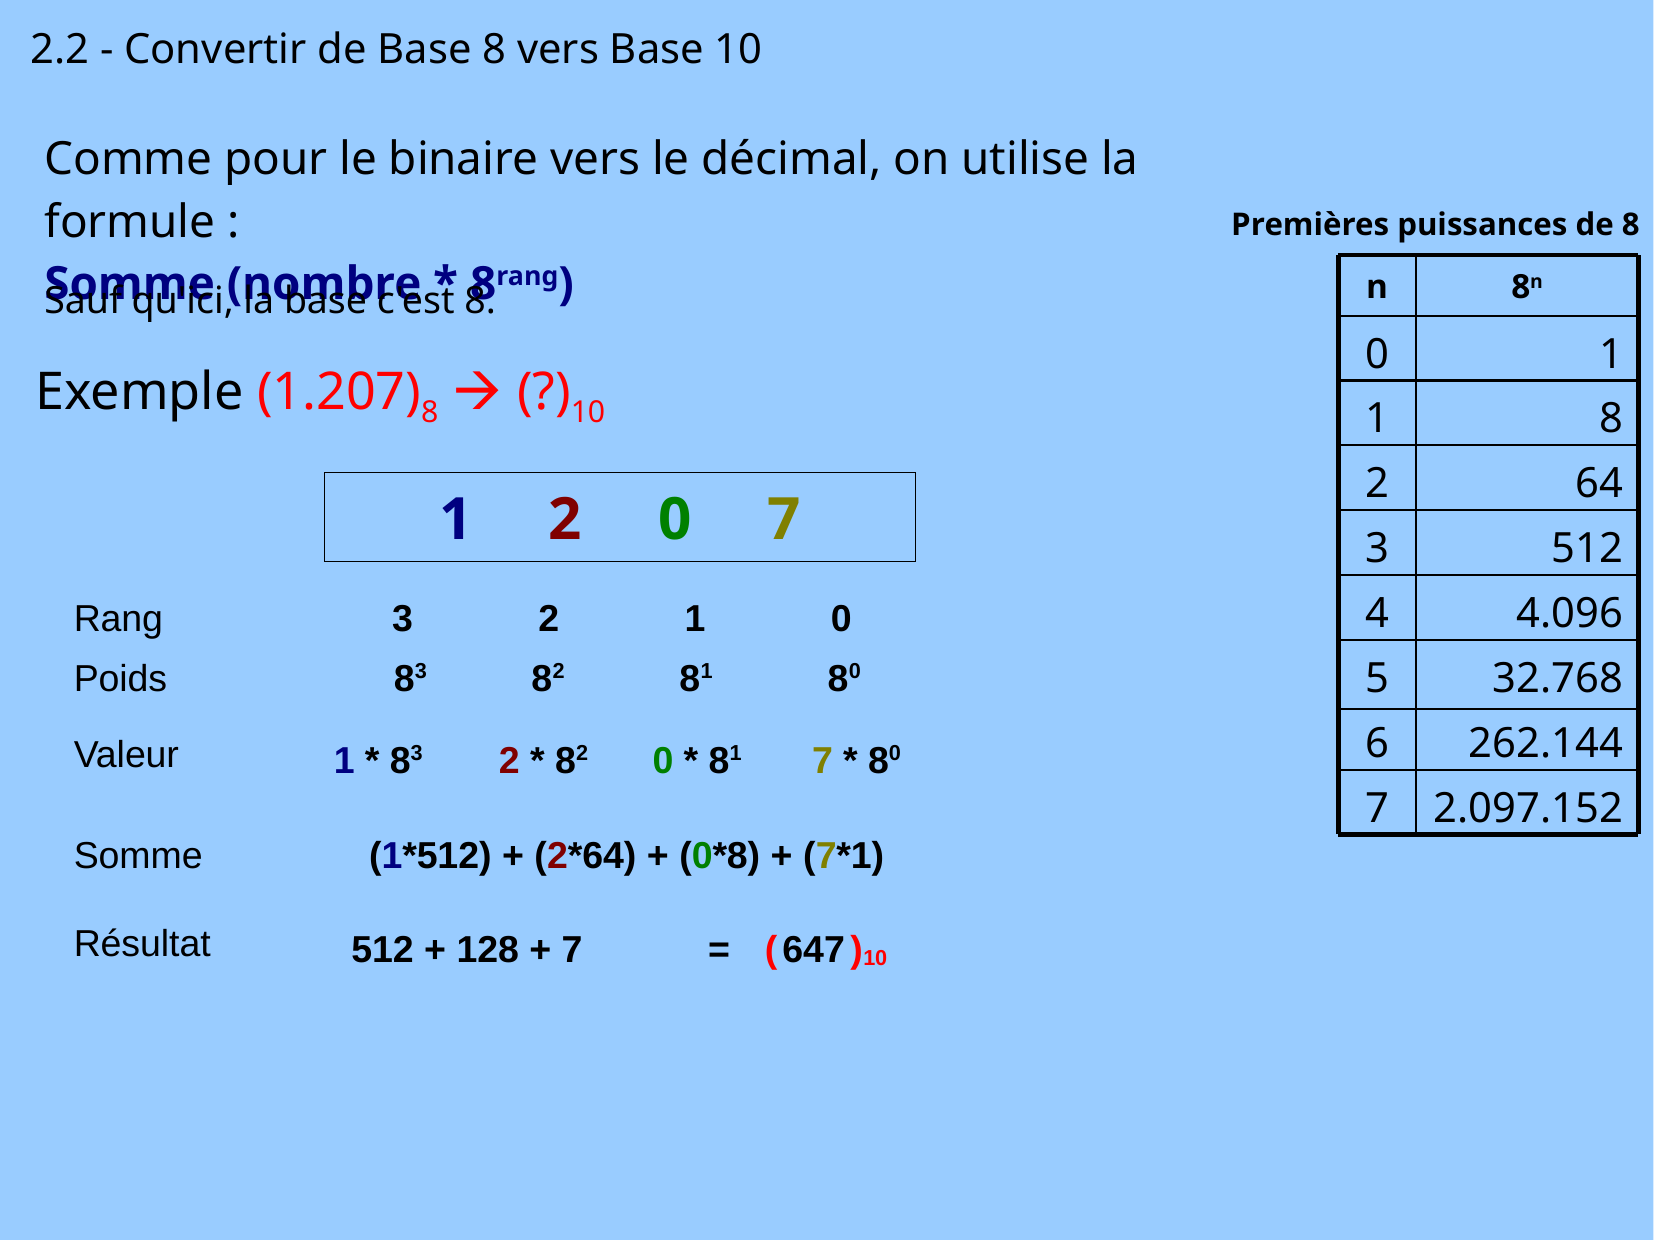

2.2 - Convertir de Base 8 vers Base 10
Comme pour le binaire vers le décimal, on utilise la formule :
Somme (nombre * 8rang)
Premières puissances de 8
n
8n
0
1
1
8
2
64
3
512
4
4.096
5
32.768
6
262.144
7
2.097.152
Sauf qu'ici, la base c'est 8.
Exemple (1.207)8  (?)10
1 2 0 7
Rang
 3 2 1 0
Poids
 83 82 81 80
Valeur
1 * 83
2 * 82
0 * 81
7 * 80
Somme
(1*512) + (2*64) + (0*8) + (7*1)
Résultat
512 + 128 + 7 = 647
( )10